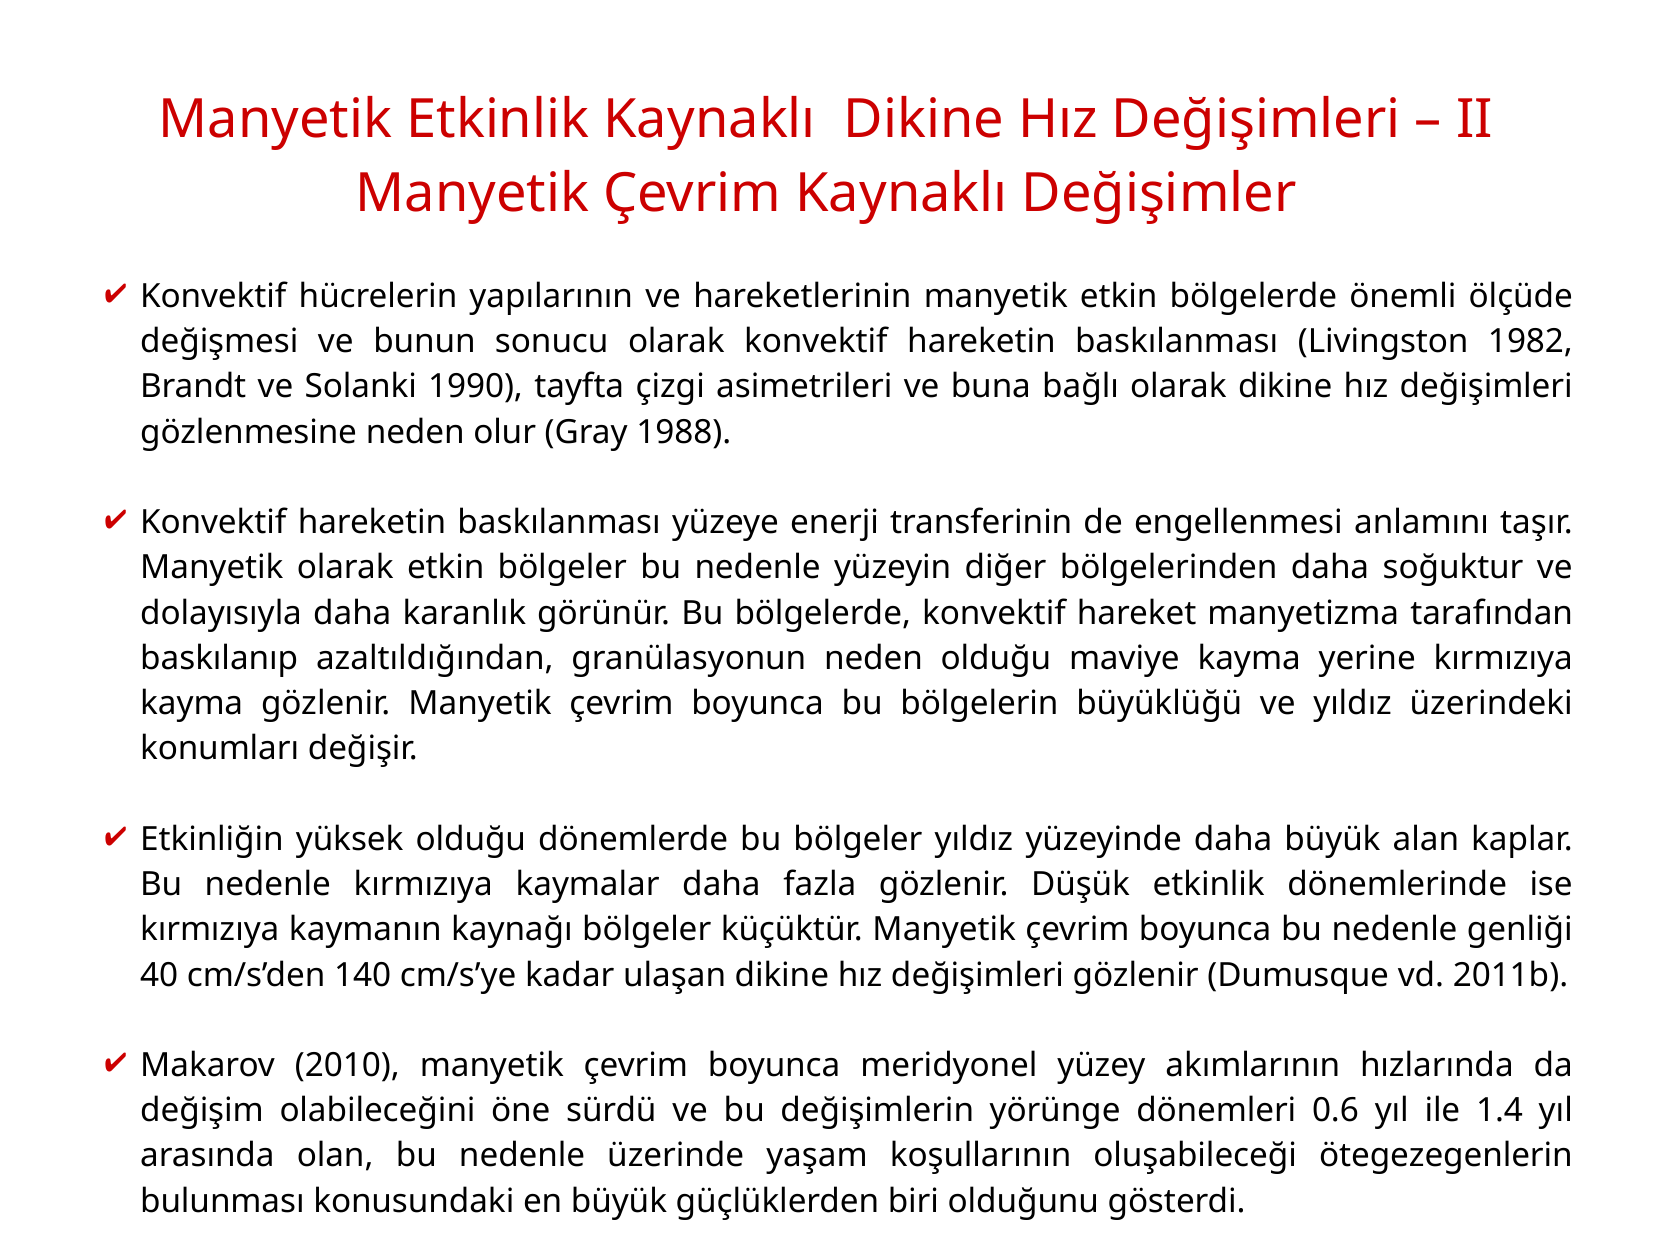

# Manyetik Etkinlik Kaynaklı Dikine Hız Değişimleri – II Manyetik Çevrim Kaynaklı Değişimler
Konvektif hücrelerin yapılarının ve hareketlerinin manyetik etkin bölgelerde önemli ölçüde değişmesi ve bunun sonucu olarak konvektif hareketin baskılanması (Livingston 1982, Brandt ve Solanki 1990), tayfta çizgi asimetrileri ve buna bağlı olarak dikine hız değişimleri gözlenmesine neden olur (Gray 1988).
Konvektif hareketin baskılanması yüzeye enerji transferinin de engellenmesi anlamını taşır. Manyetik olarak etkin bölgeler bu nedenle yüzeyin diğer bölgelerinden daha soğuktur ve dolayısıyla daha karanlık görünür. Bu bölgelerde, konvektif hareket manyetizma tarafından baskılanıp azaltıldığından, granülasyonun neden olduğu maviye kayma yerine kırmızıya kayma gözlenir. Manyetik çevrim boyunca bu bölgelerin büyüklüğü ve yıldız üzerindeki konumları değişir.
Etkinliğin yüksek olduğu dönemlerde bu bölgeler yıldız yüzeyinde daha büyük alan kaplar. Bu nedenle kırmızıya kaymalar daha fazla gözlenir. Düşük etkinlik dönemlerinde ise kırmızıya kaymanın kaynağı bölgeler küçüktür. Manyetik çevrim boyunca bu nedenle genliği 40 cm/s’den 140 cm/s’ye kadar ulaşan dikine hız değişimleri gözlenir (Dumusque vd. 2011b).
Makarov (2010), manyetik çevrim boyunca meridyonel yüzey akımlarının hızlarında da değişim olabileceğini öne sürdü ve bu değişimlerin yörünge dönemleri 0.6 yıl ile 1.4 yıl arasında olan, bu nedenle üzerinde yaşam koşullarının oluşabileceği ötegezegenlerin bulunması konusundaki en büyük güçlüklerden biri olduğunu gösterdi.